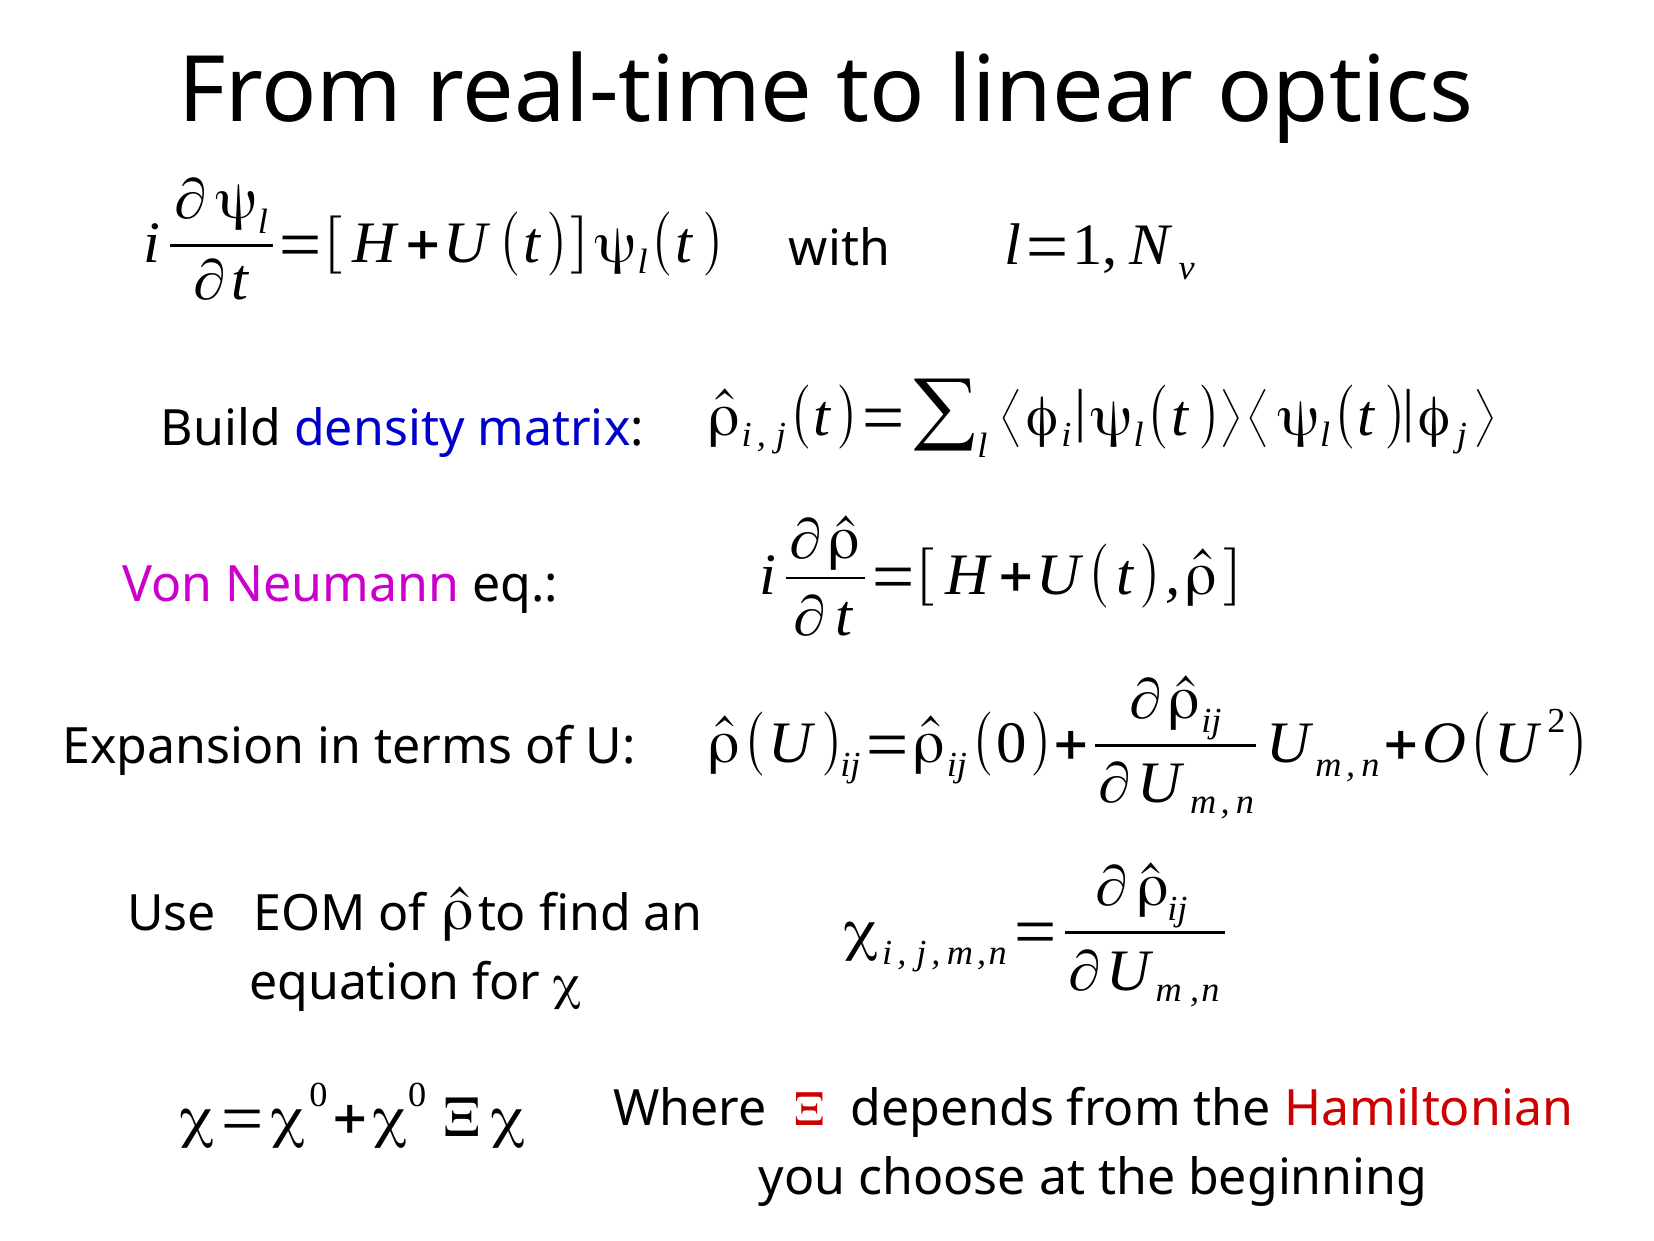

# From real-time to linear optics
with
Build density matrix:
Von Neumann eq.:
Expansion in terms of U:
Use EOM of to find an equation for c
Where X depends from the Hamiltonian you choose at the beginning